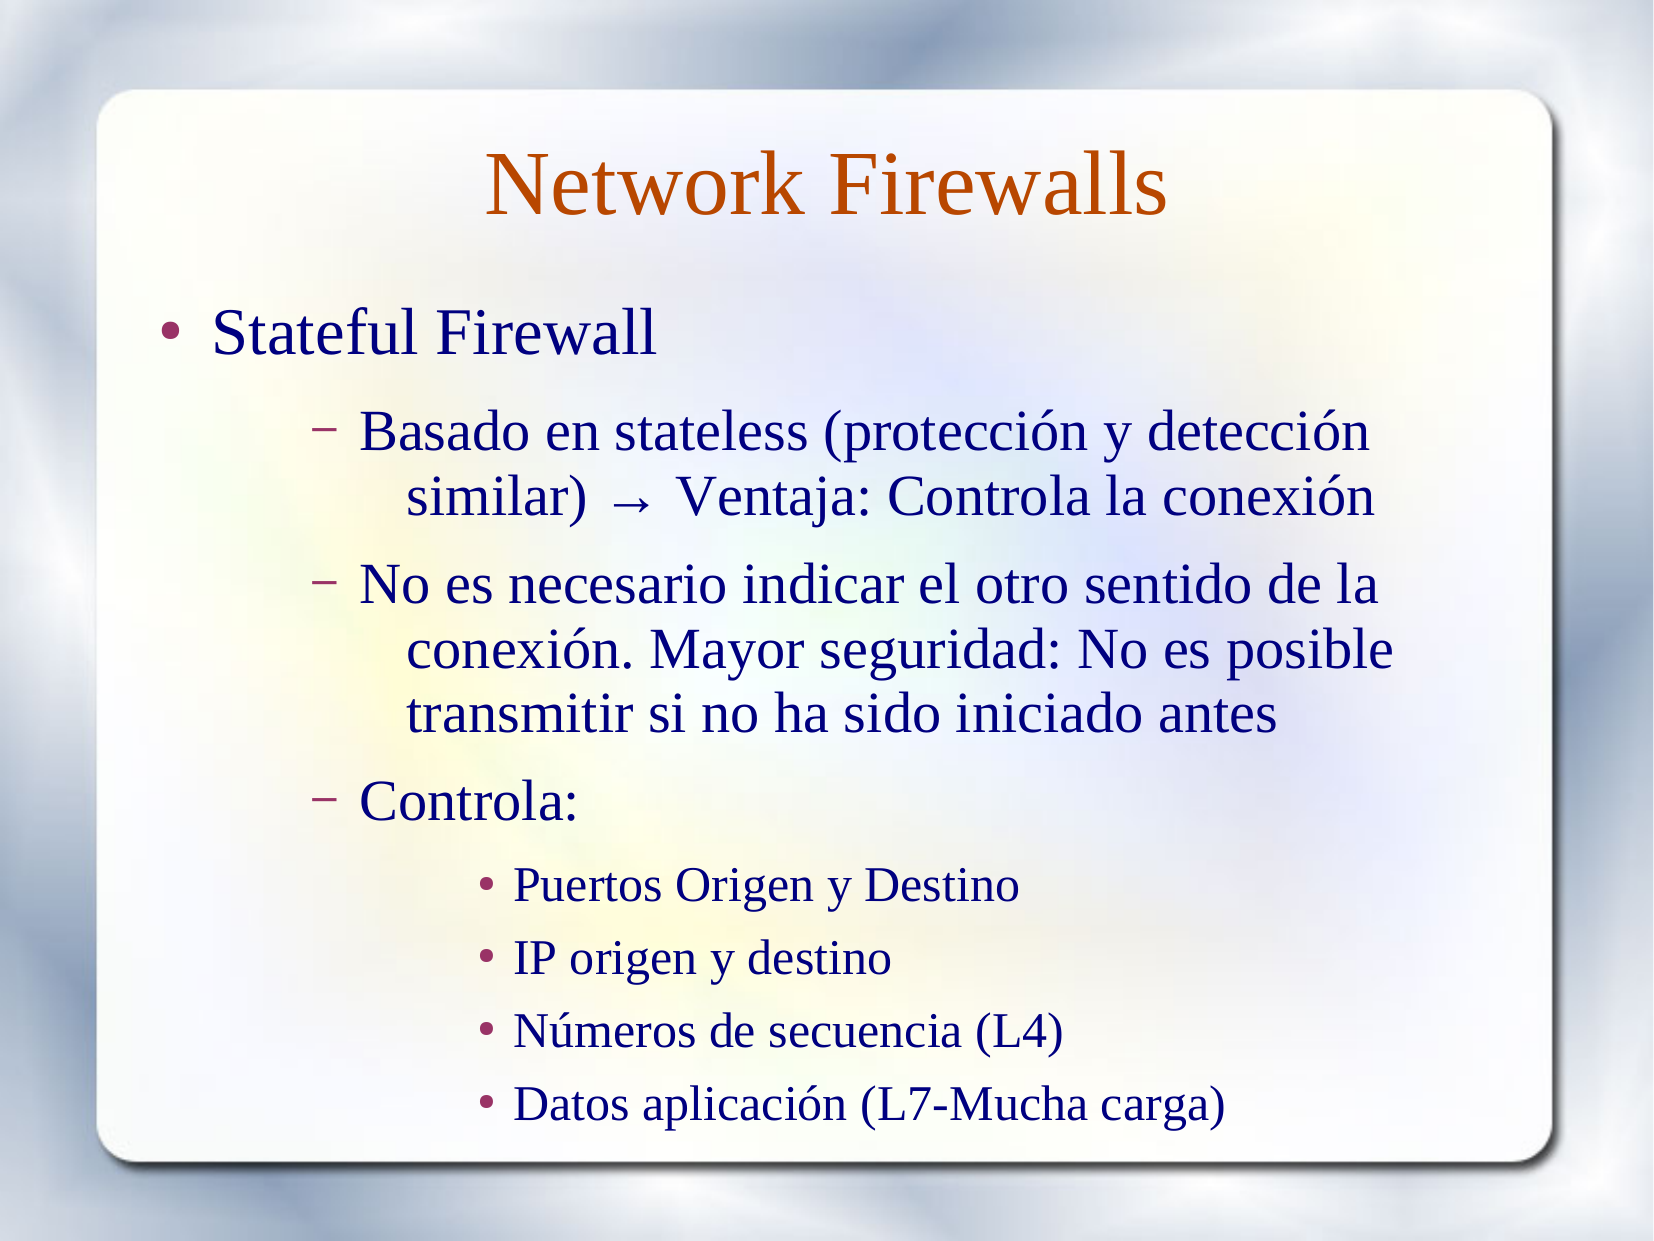

# Network Firewalls
Stateful Firewall
Basado en stateless (protección y detección similar) → Ventaja: Controla la conexión
No es necesario indicar el otro sentido de la conexión. Mayor seguridad: No es posible transmitir si no ha sido iniciado antes
Controla:
Puertos Origen y Destino
IP origen y destino
Números de secuencia (L4)
Datos aplicación (L7-Mucha carga)